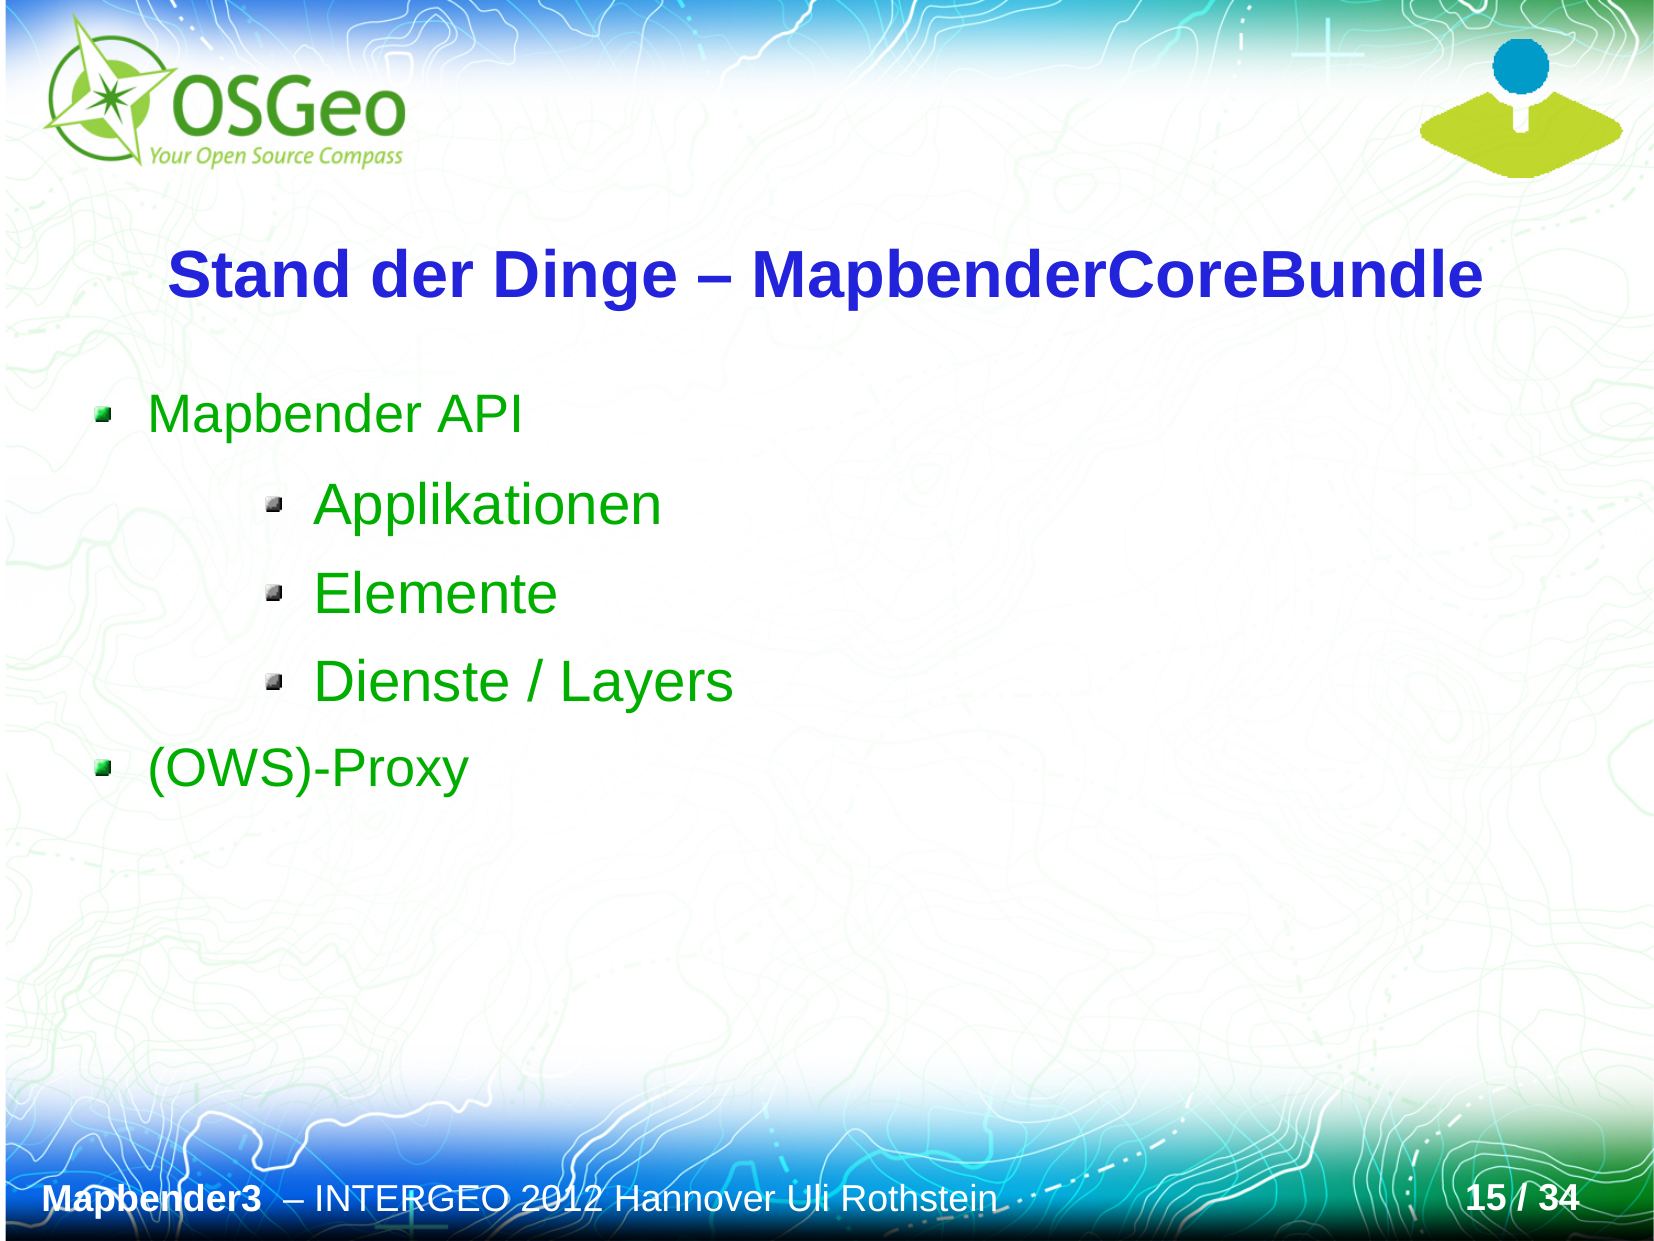

# Stand der Dinge – MapbenderCoreBundle
Mapbender API
Applikationen
Elemente
Dienste / Layers
(OWS)-Proxy